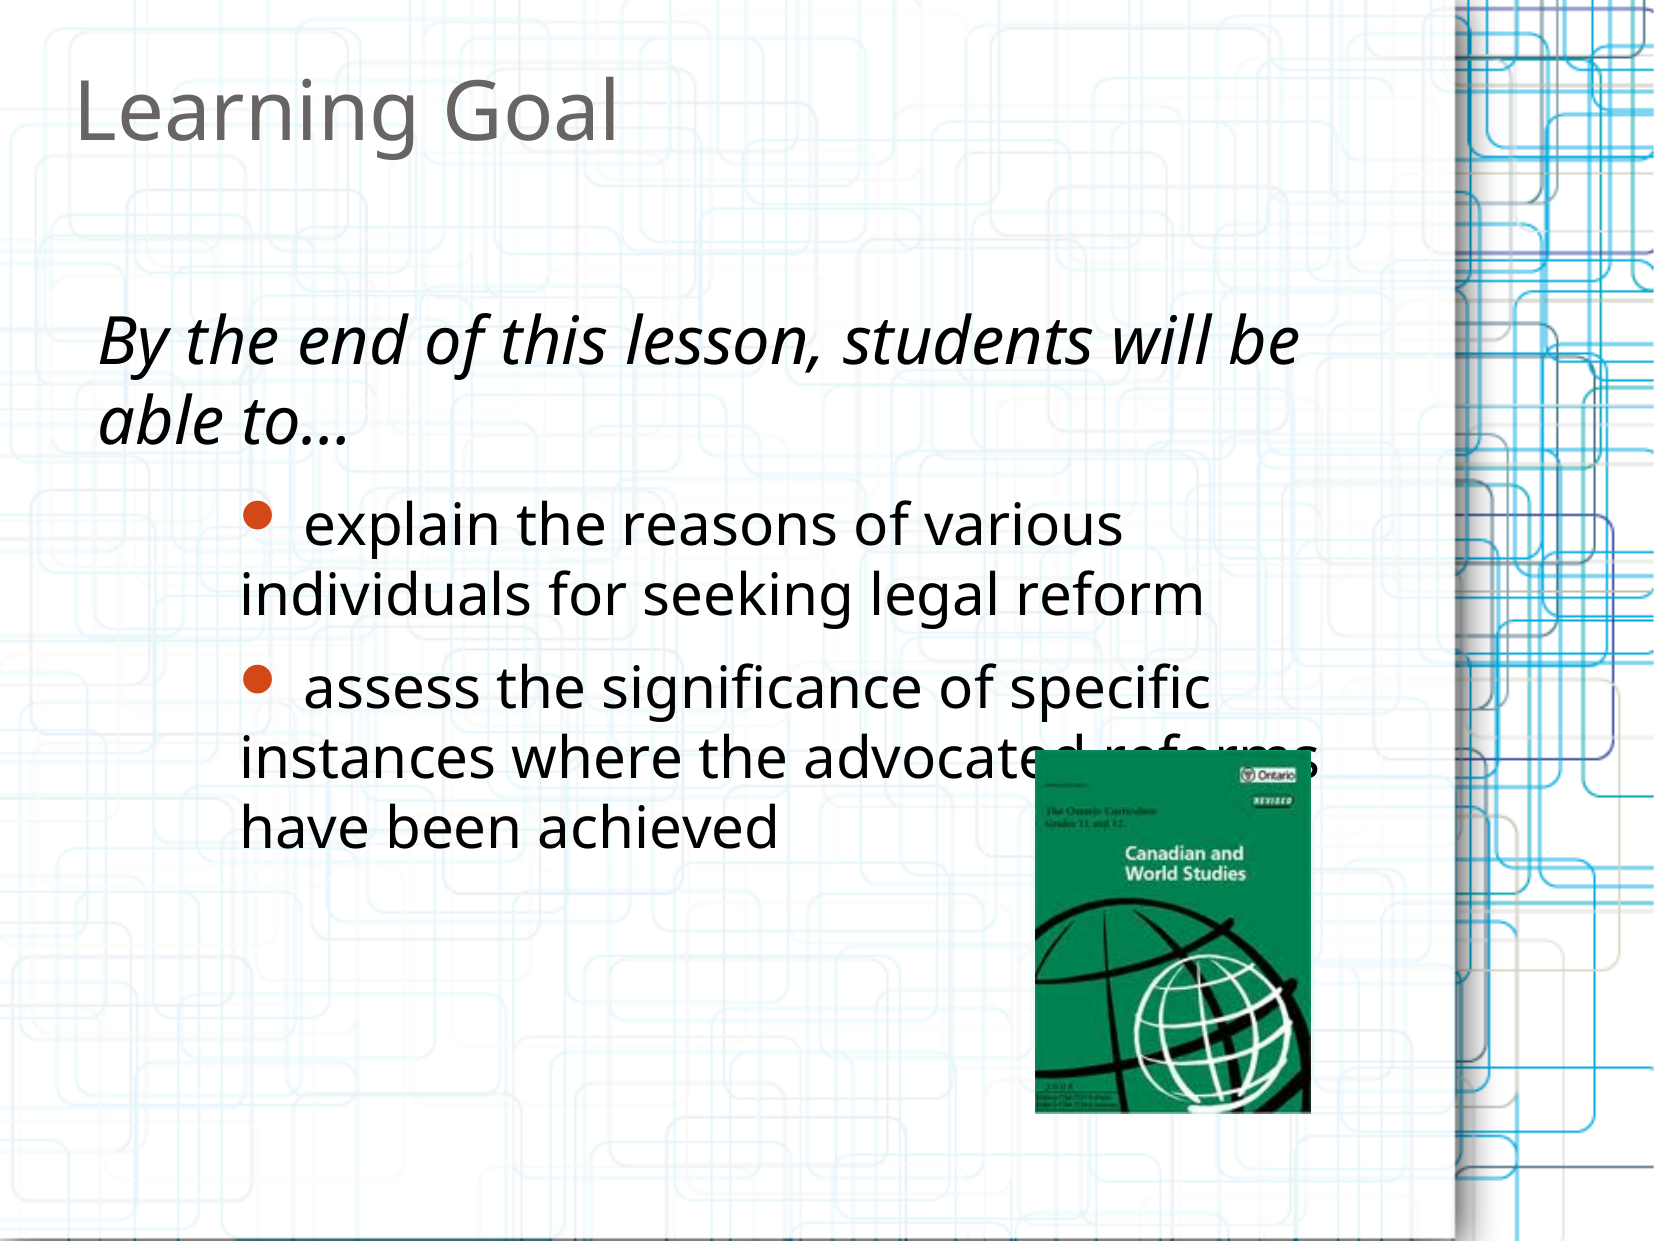

# Learning Goal
By the end of this lesson, students will be able to…
 explain the reasons of various individuals for seeking legal reform
 assess the significance of specific instances where the advocated reforms have been achieved